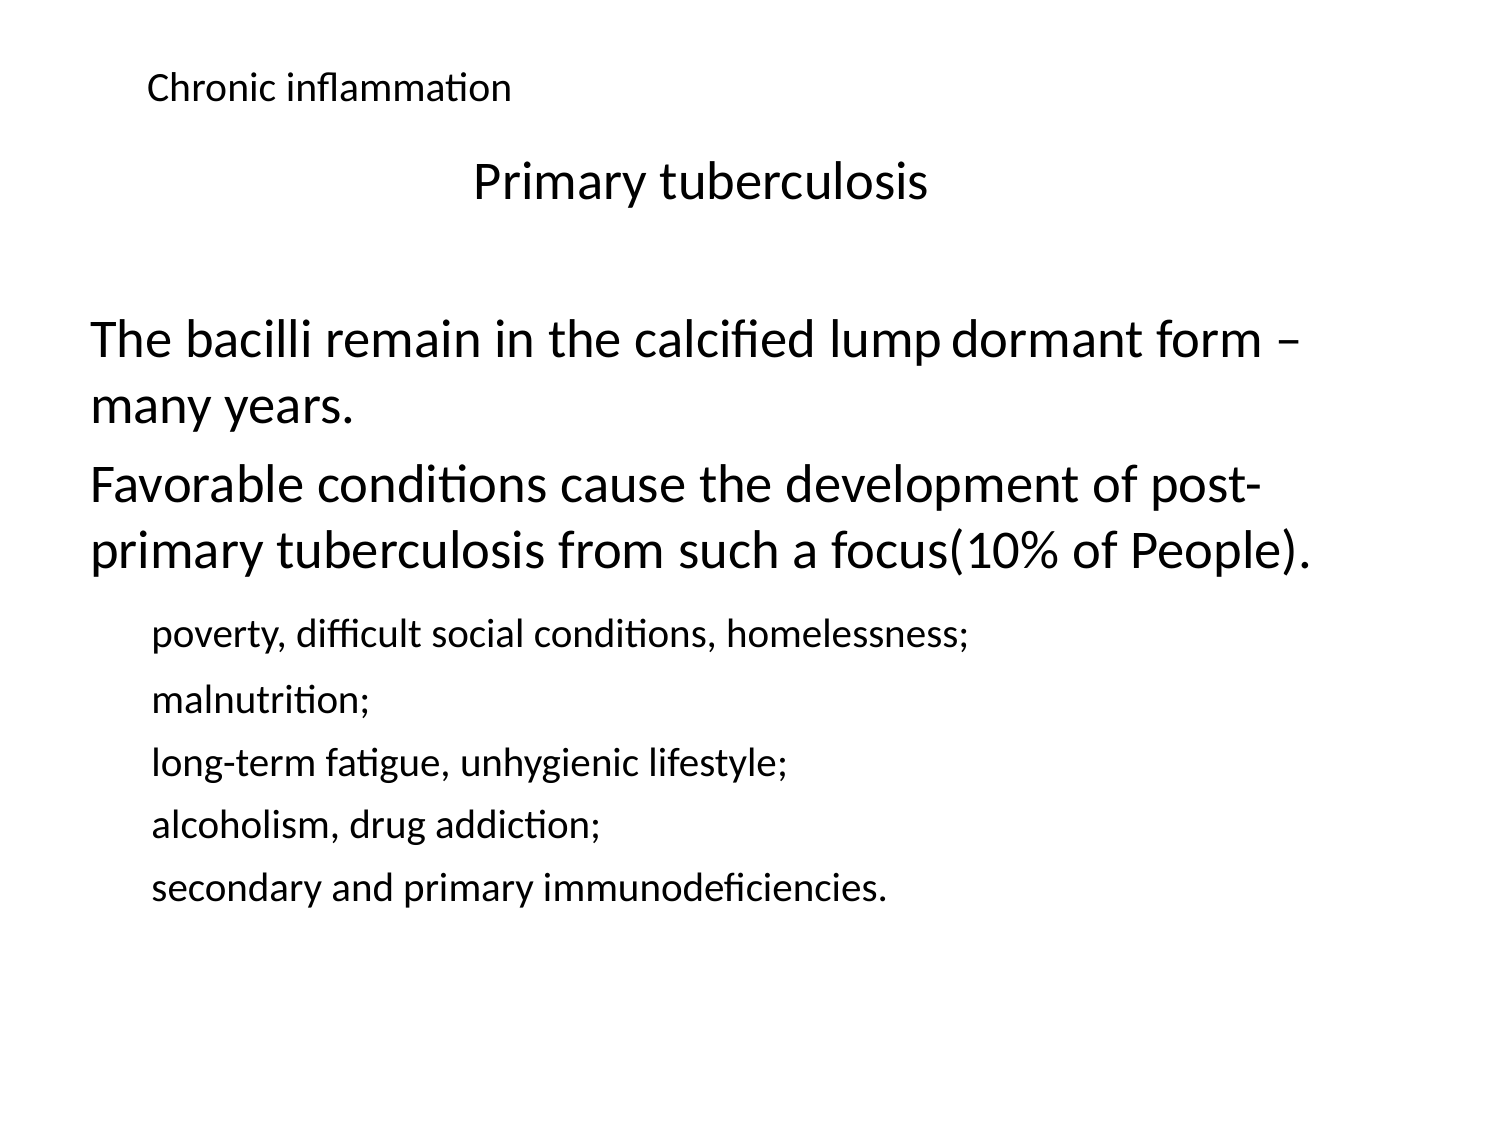

# Chronic inflammation
Primary tuberculosis
The bacilli remain in the calcified lump				dormant form – many years.
Favorable conditions cause the development of post-primary tuberculosis from such a focus(10% of People).
	poverty, difficult social conditions, homelessness;
	malnutrition;
	long-term fatigue, unhygienic lifestyle;
	alcoholism, drug addiction;
	secondary and primary immunodeficiencies.